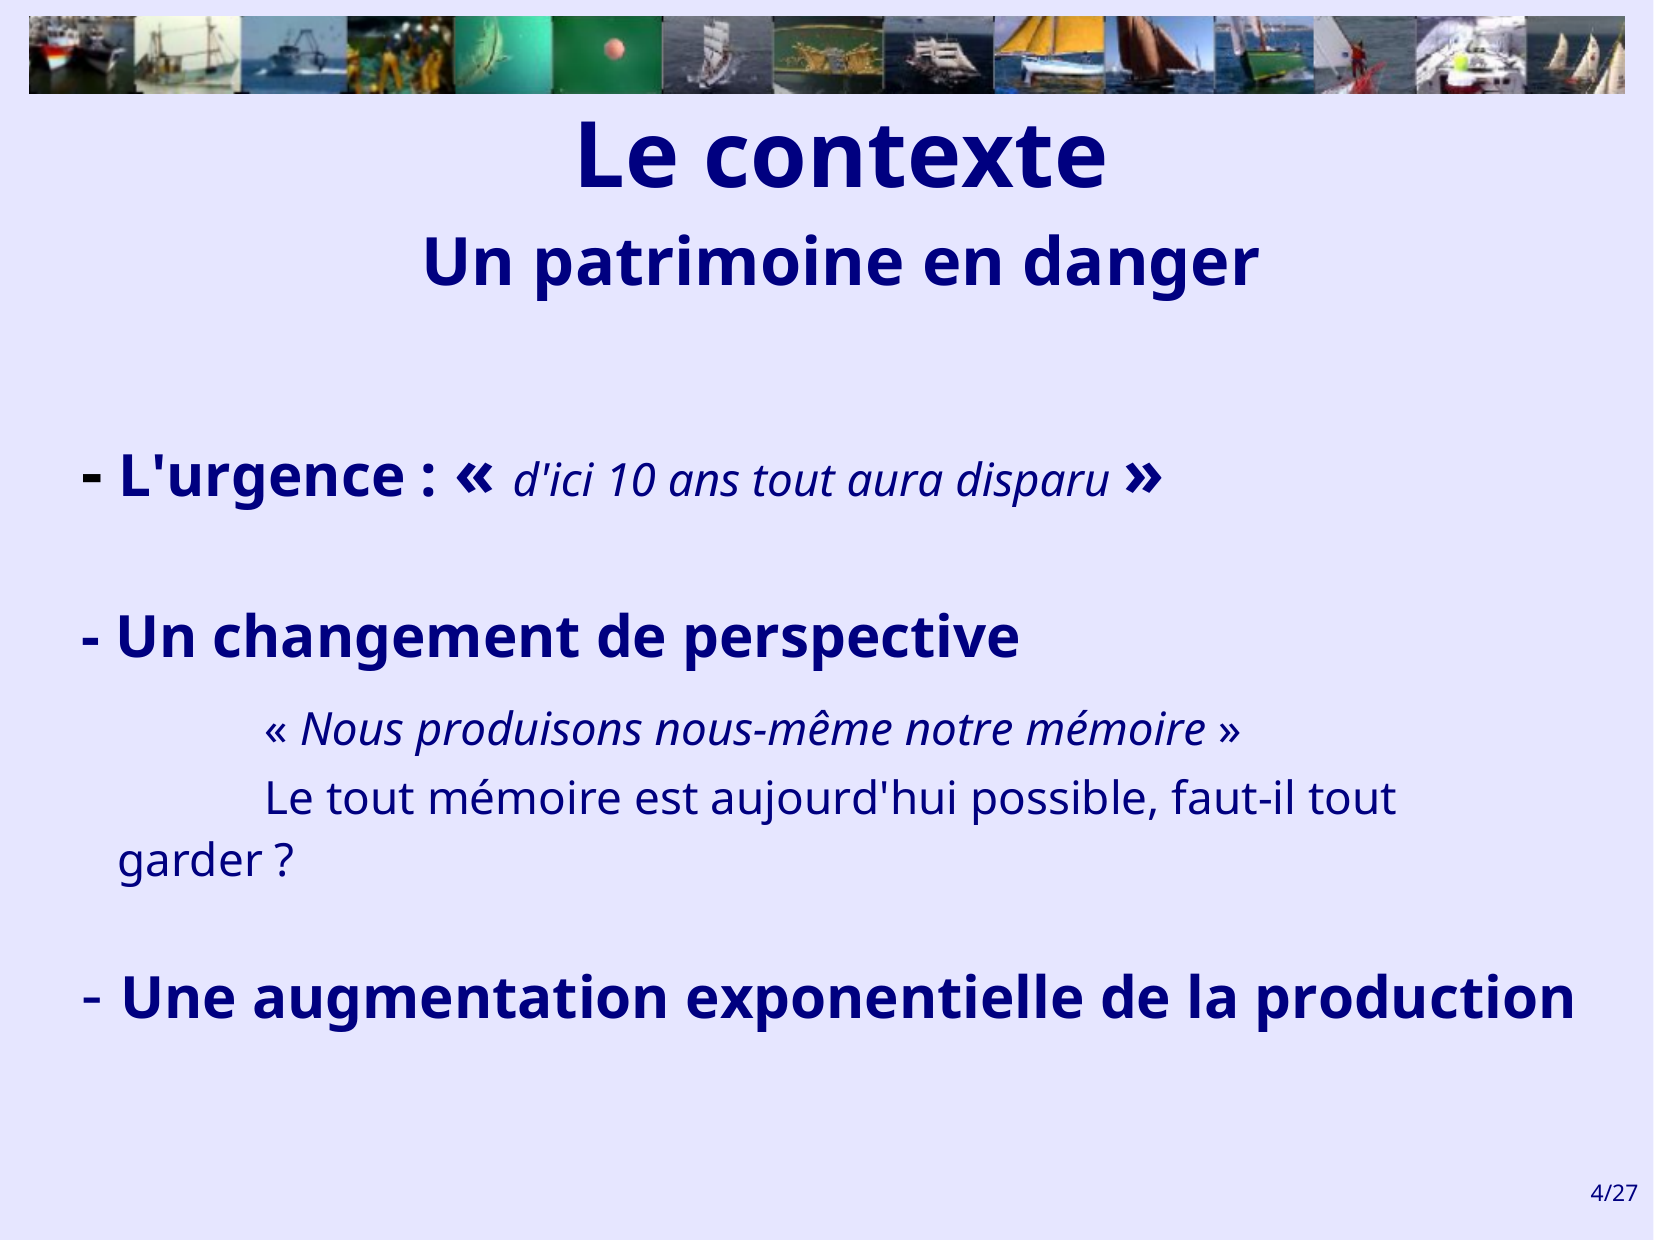

# Le contexte Un patrimoine en danger
- L'urgence : « d'ici 10 ans tout aura disparu »
- Un changement de perspective
		« Nous produisons nous-même notre mémoire »
		Le tout mémoire est aujourd'hui possible, faut-il tout garder ?
- Une augmentation exponentielle de la production